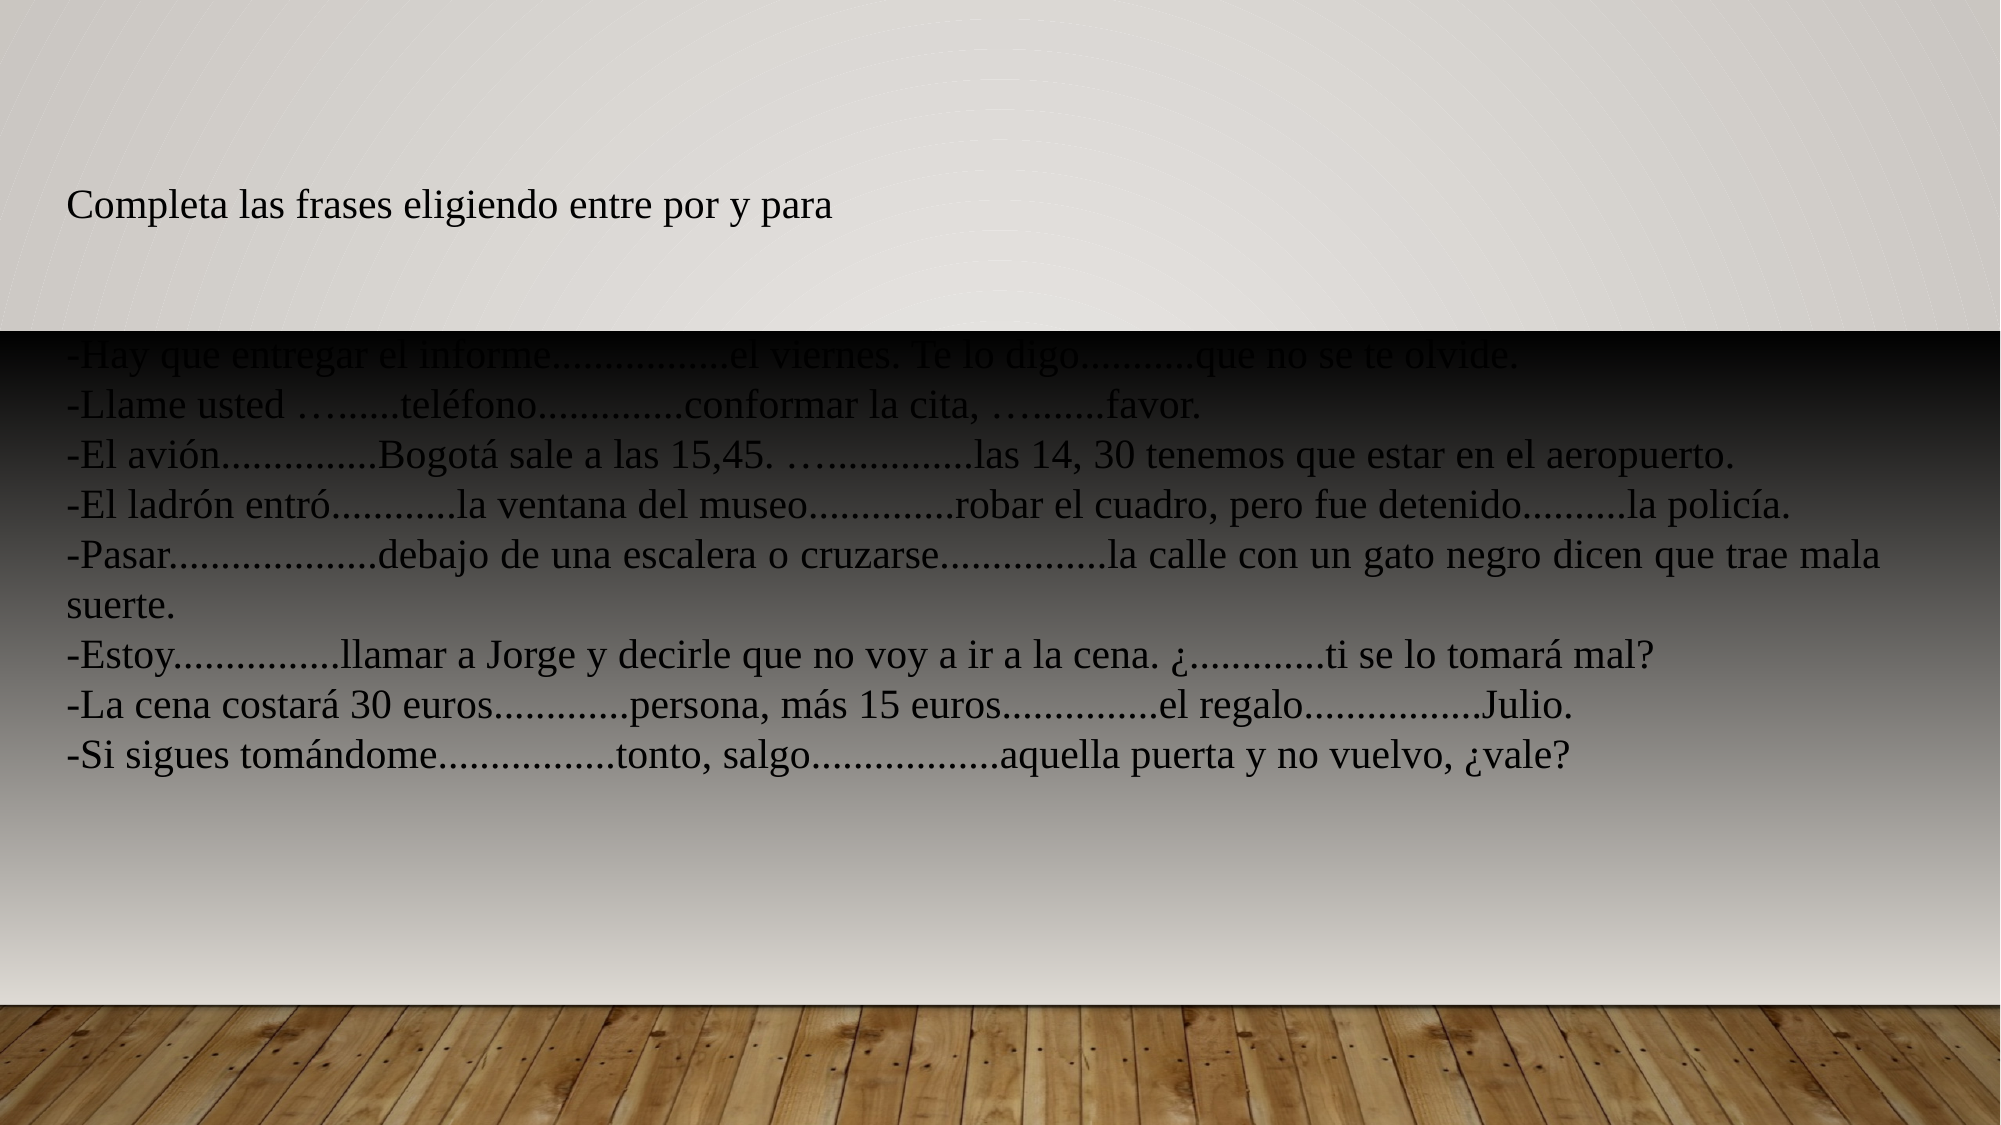

Completa las frases eligiendo entre por y para
-Hay que entregar el informe.................el viernes. Te lo digo...........que no se te olvide.
-Llame usted …......teléfono..............conformar la cita, ….......favor.
-El avión...............Bogotá sale a las 15,45. …..............las 14, 30 tenemos que estar en el aeropuerto.
-El ladrón entró............la ventana del museo..............robar el cuadro, pero fue detenido..........la policía.
-Pasar....................debajo de una escalera o cruzarse................la calle con un gato negro dicen que trae mala suerte.
-Estoy................llamar a Jorge y decirle que no voy a ir a la cena. ¿.............ti se lo tomará mal?
-La cena costará 30 euros.............persona, más 15 euros...............el regalo.................Julio.
-Si sigues tomándome.................tonto, salgo..................aquella puerta y no vuelvo, ¿vale?